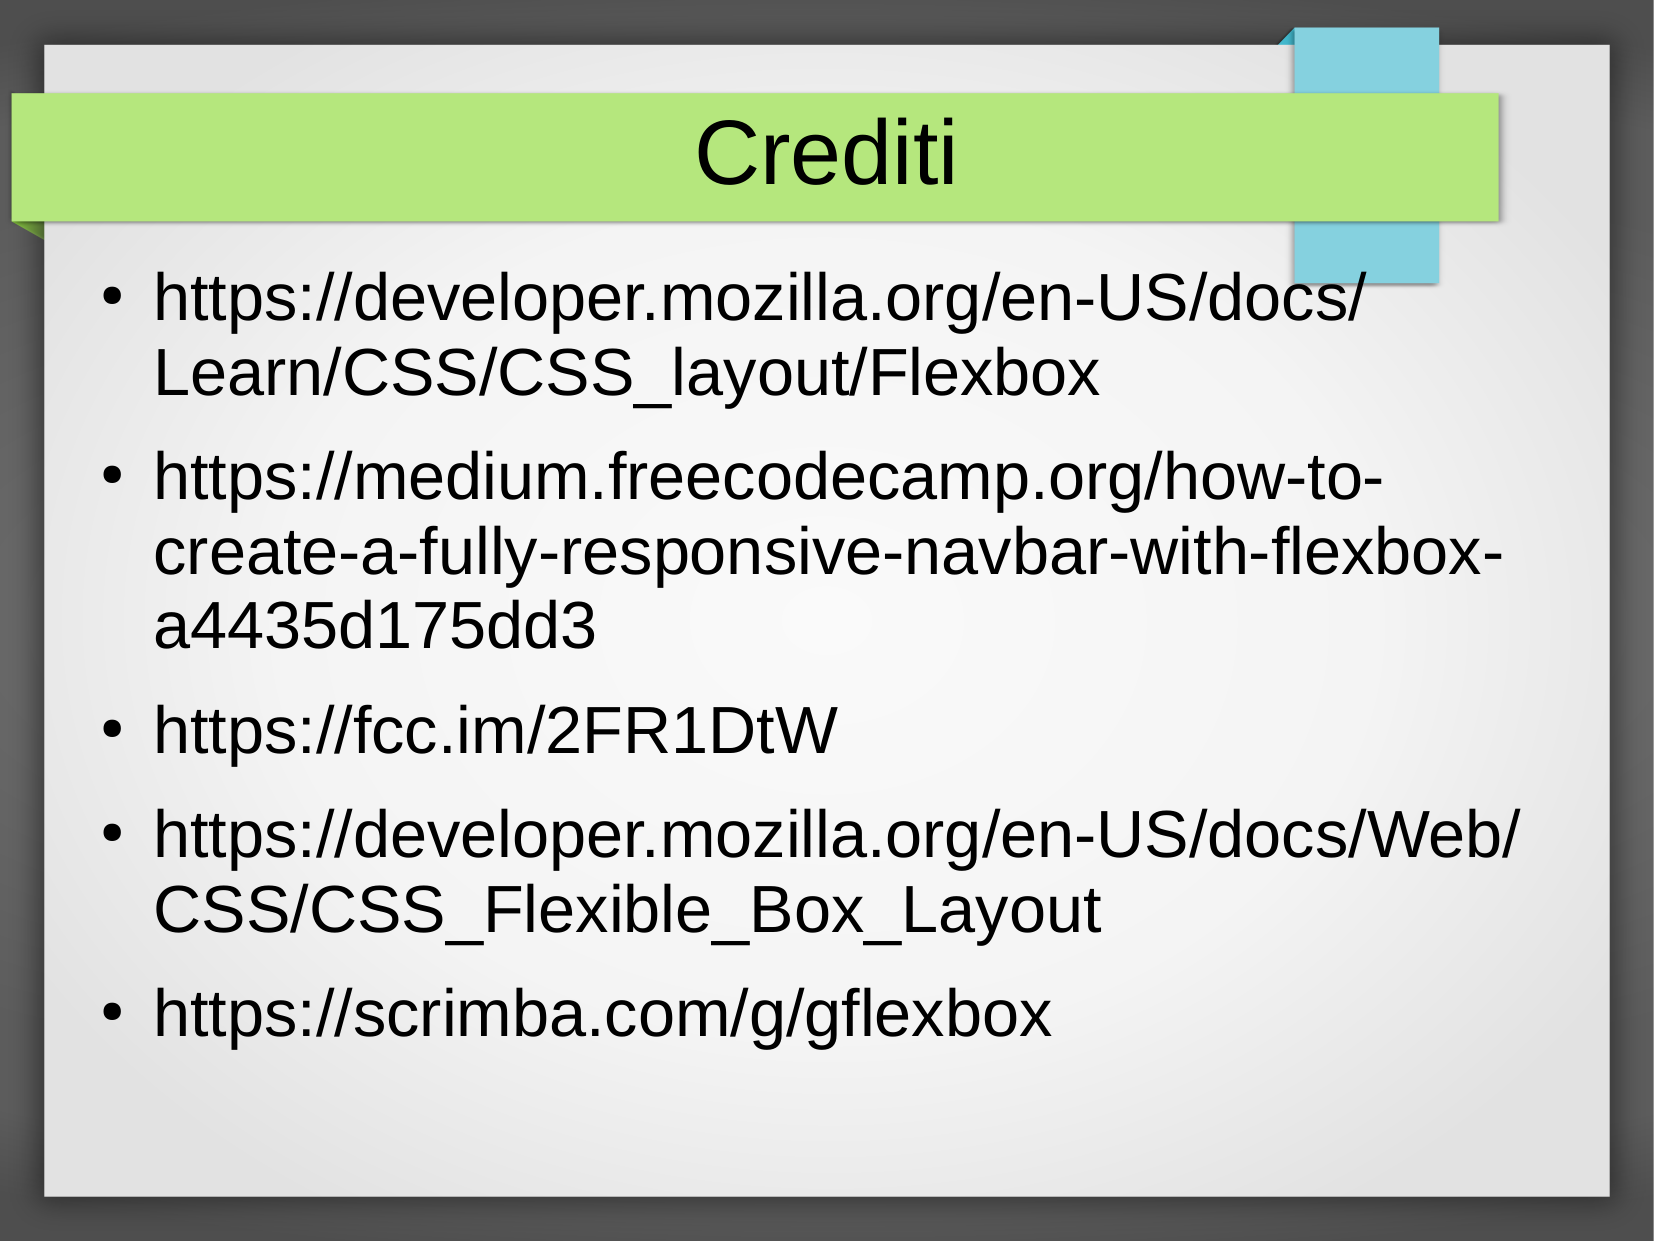

# Crediti
https://developer.mozilla.org/en-US/docs/Learn/CSS/CSS_layout/Flexbox
https://medium.freecodecamp.org/how-to-create-a-fully-responsive-navbar-with-flexbox-a4435d175dd3
https://fcc.im/2FR1DtW
https://developer.mozilla.org/en-US/docs/Web/CSS/CSS_Flexible_Box_Layout
https://scrimba.com/g/gflexbox